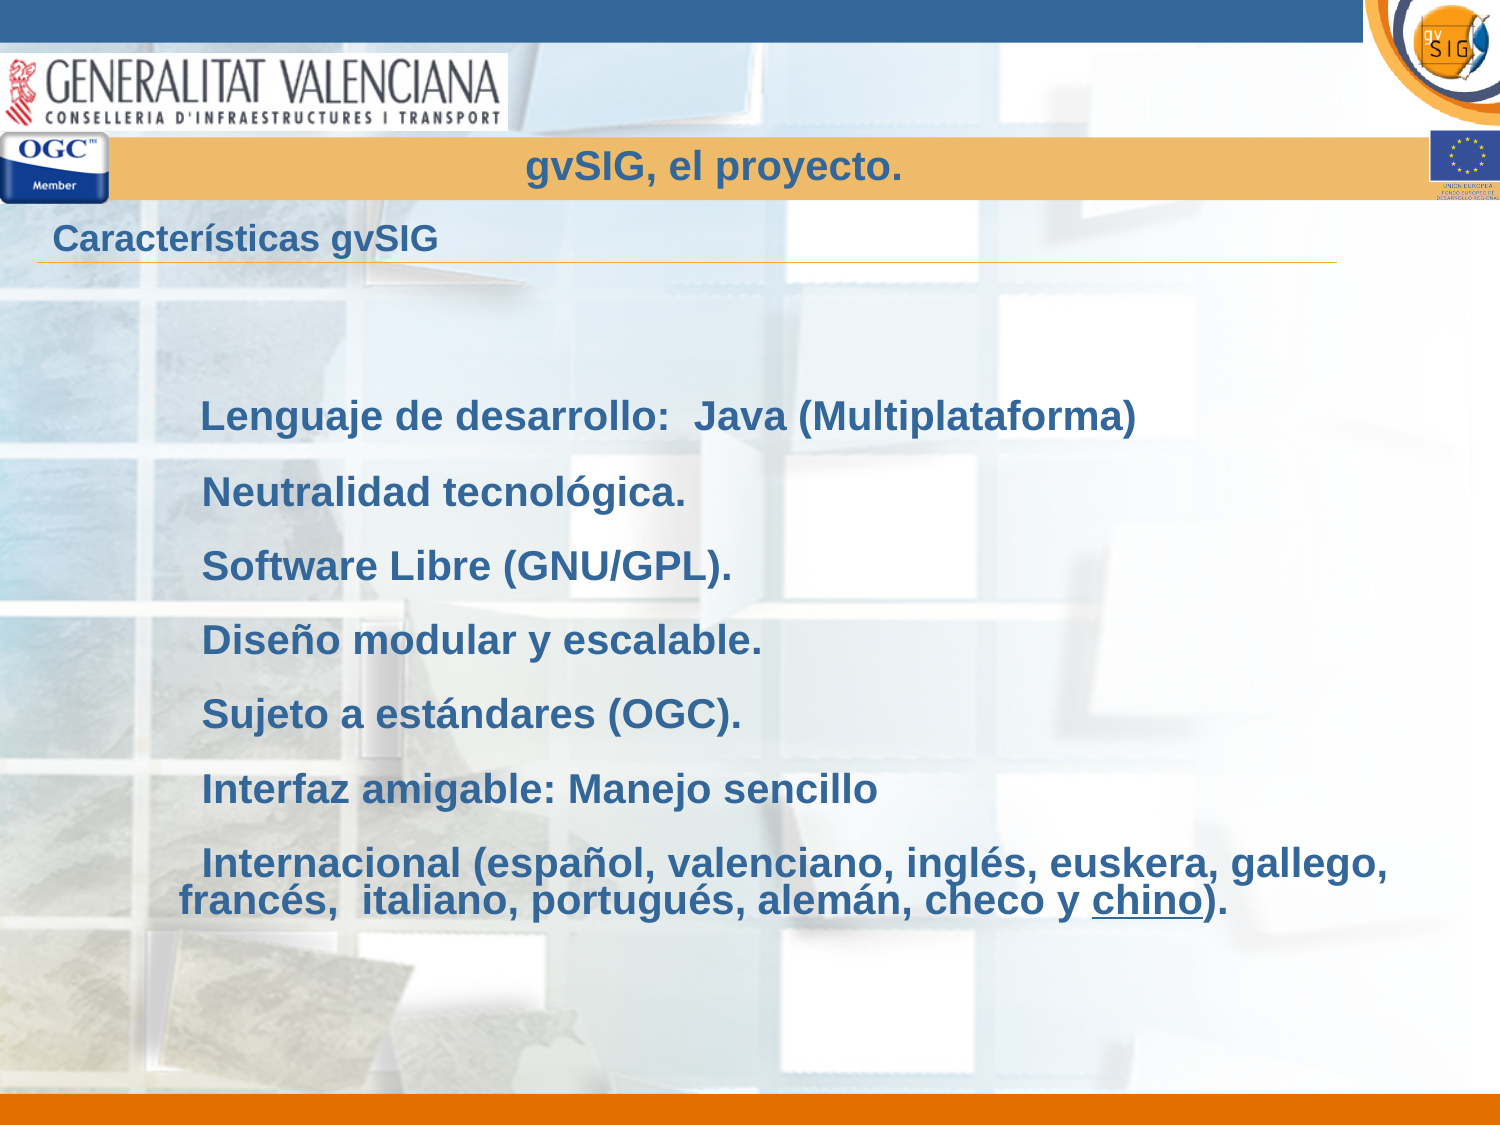

gvSIG, el proyecto.
Características gvSIG
 Lenguaje de desarrollo: Java (Multiplataforma)
 Neutralidad tecnológica.
 Software Libre (GNU/GPL).
 Diseño modular y escalable.
 Sujeto a estándares (OGC).
 Interfaz amigable: Manejo sencillo
 Internacional (español, valenciano, inglés, euskera, gallego, francés, italiano, portugués, alemán, checo y chino).